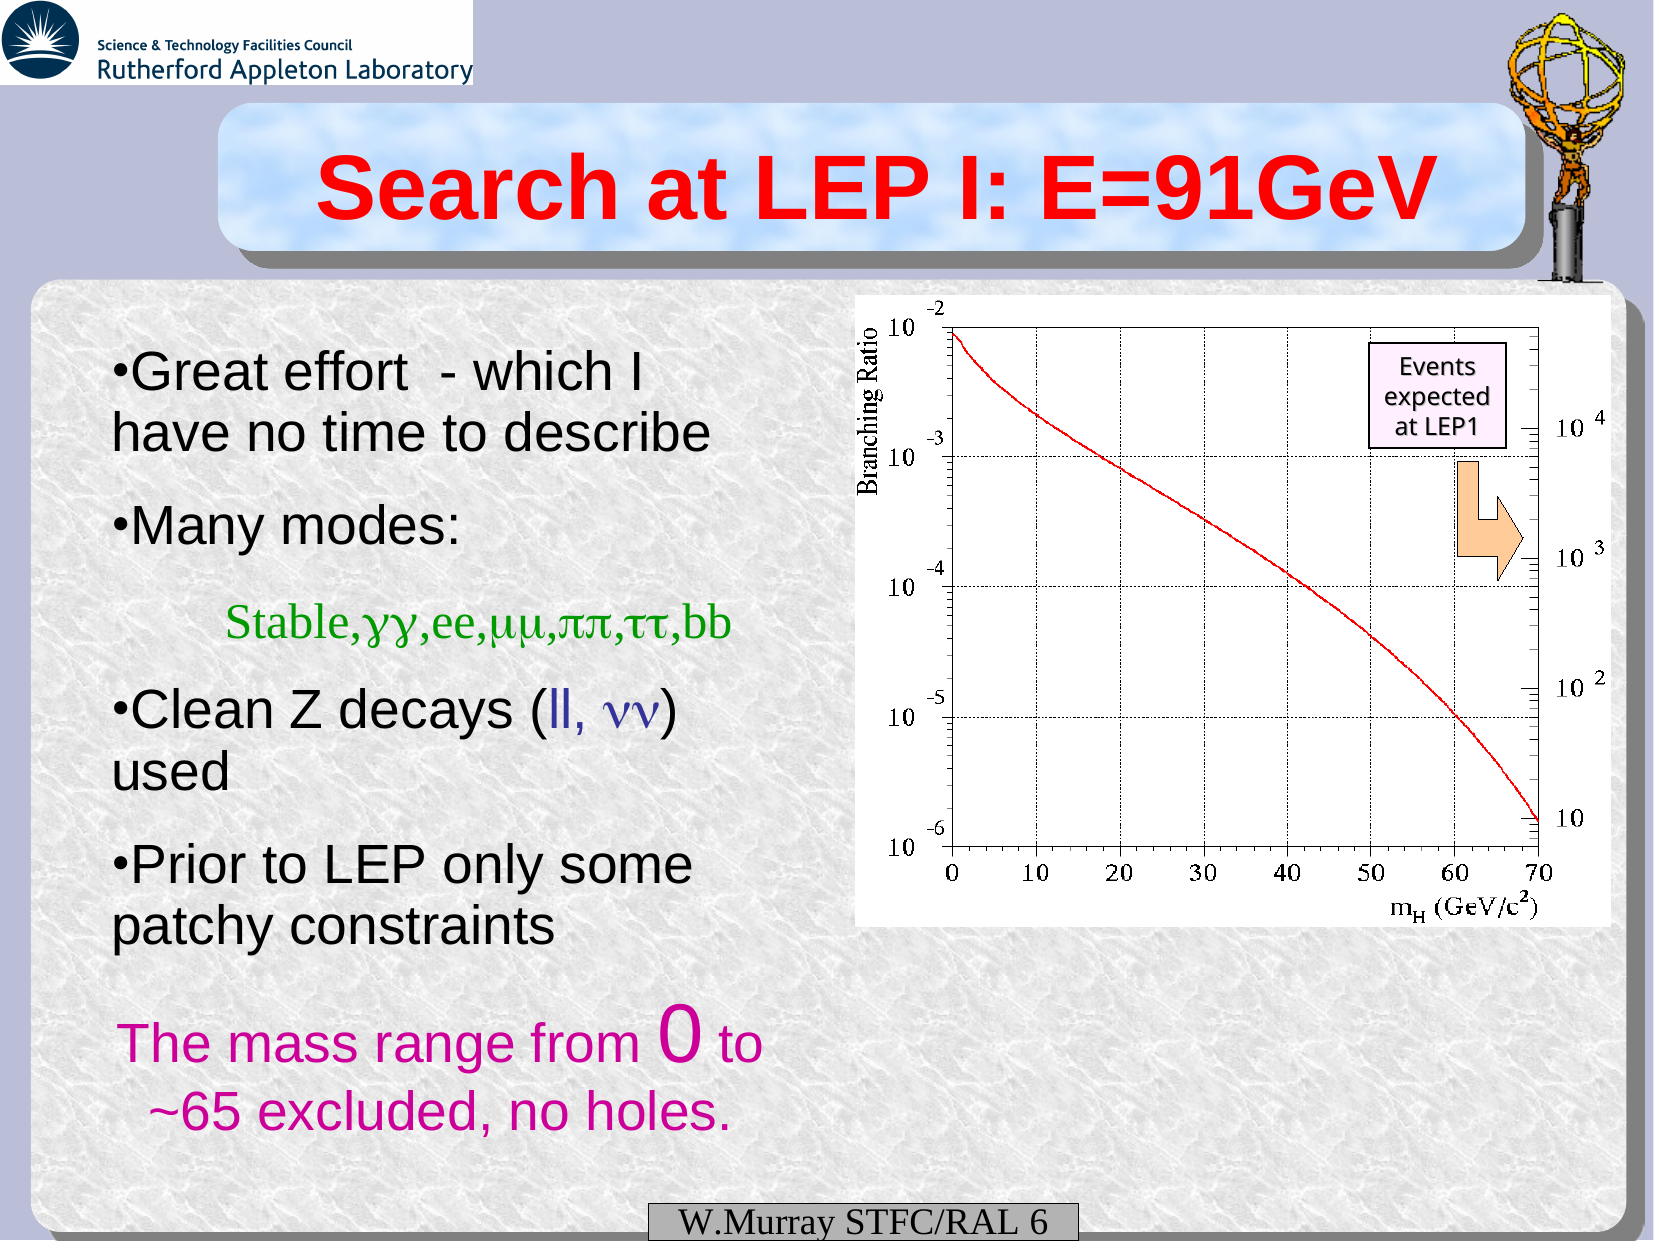

# Search at LEP I: E=91GeV
Great effort - which I have no time to describe
Many modes:
Stable,,ee,,,,bb
Clean Z decays (ll, ) used
Prior to LEP only some patchy constraints
The mass range from 0 to ~65 excluded, no holes.
Events
expected
at LEP1
0.0  mH  65 GeV/c2
Excluded at 95% C.L.